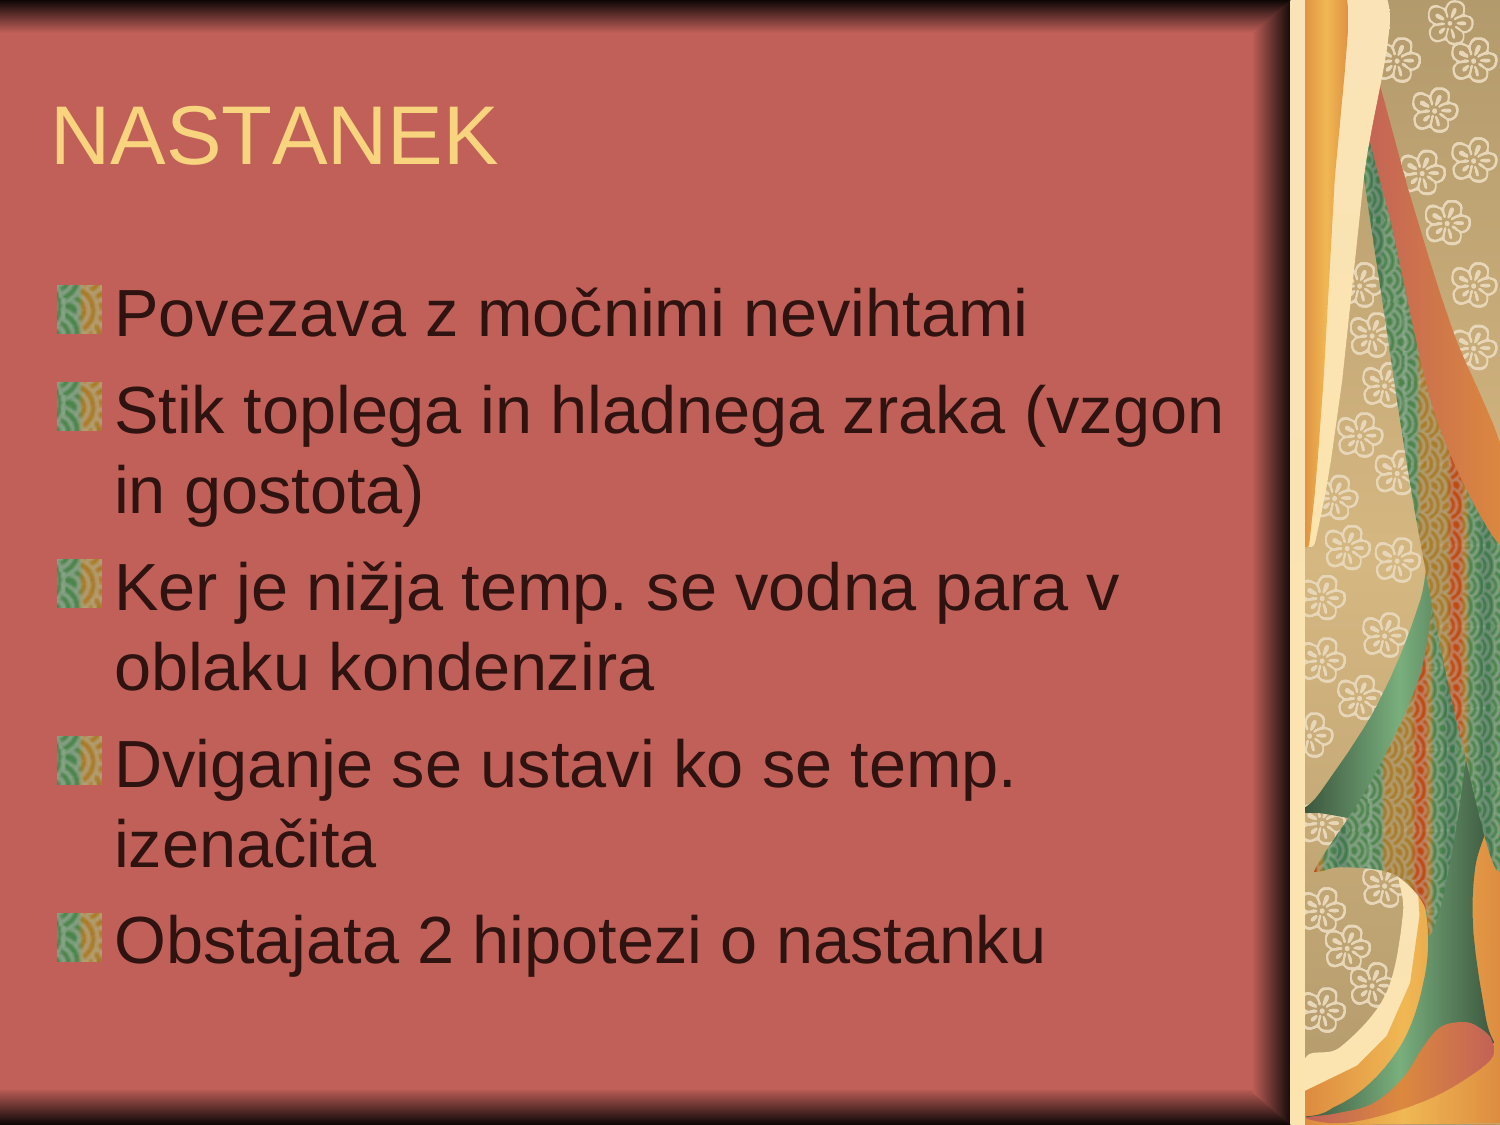

# NASTANEK
Povezava z močnimi nevihtami
Stik toplega in hladnega zraka (vzgon in gostota)
Ker je nižja temp. se vodna para v oblaku kondenzira
Dviganje se ustavi ko se temp. izenačita
Obstajata 2 hipotezi o nastanku